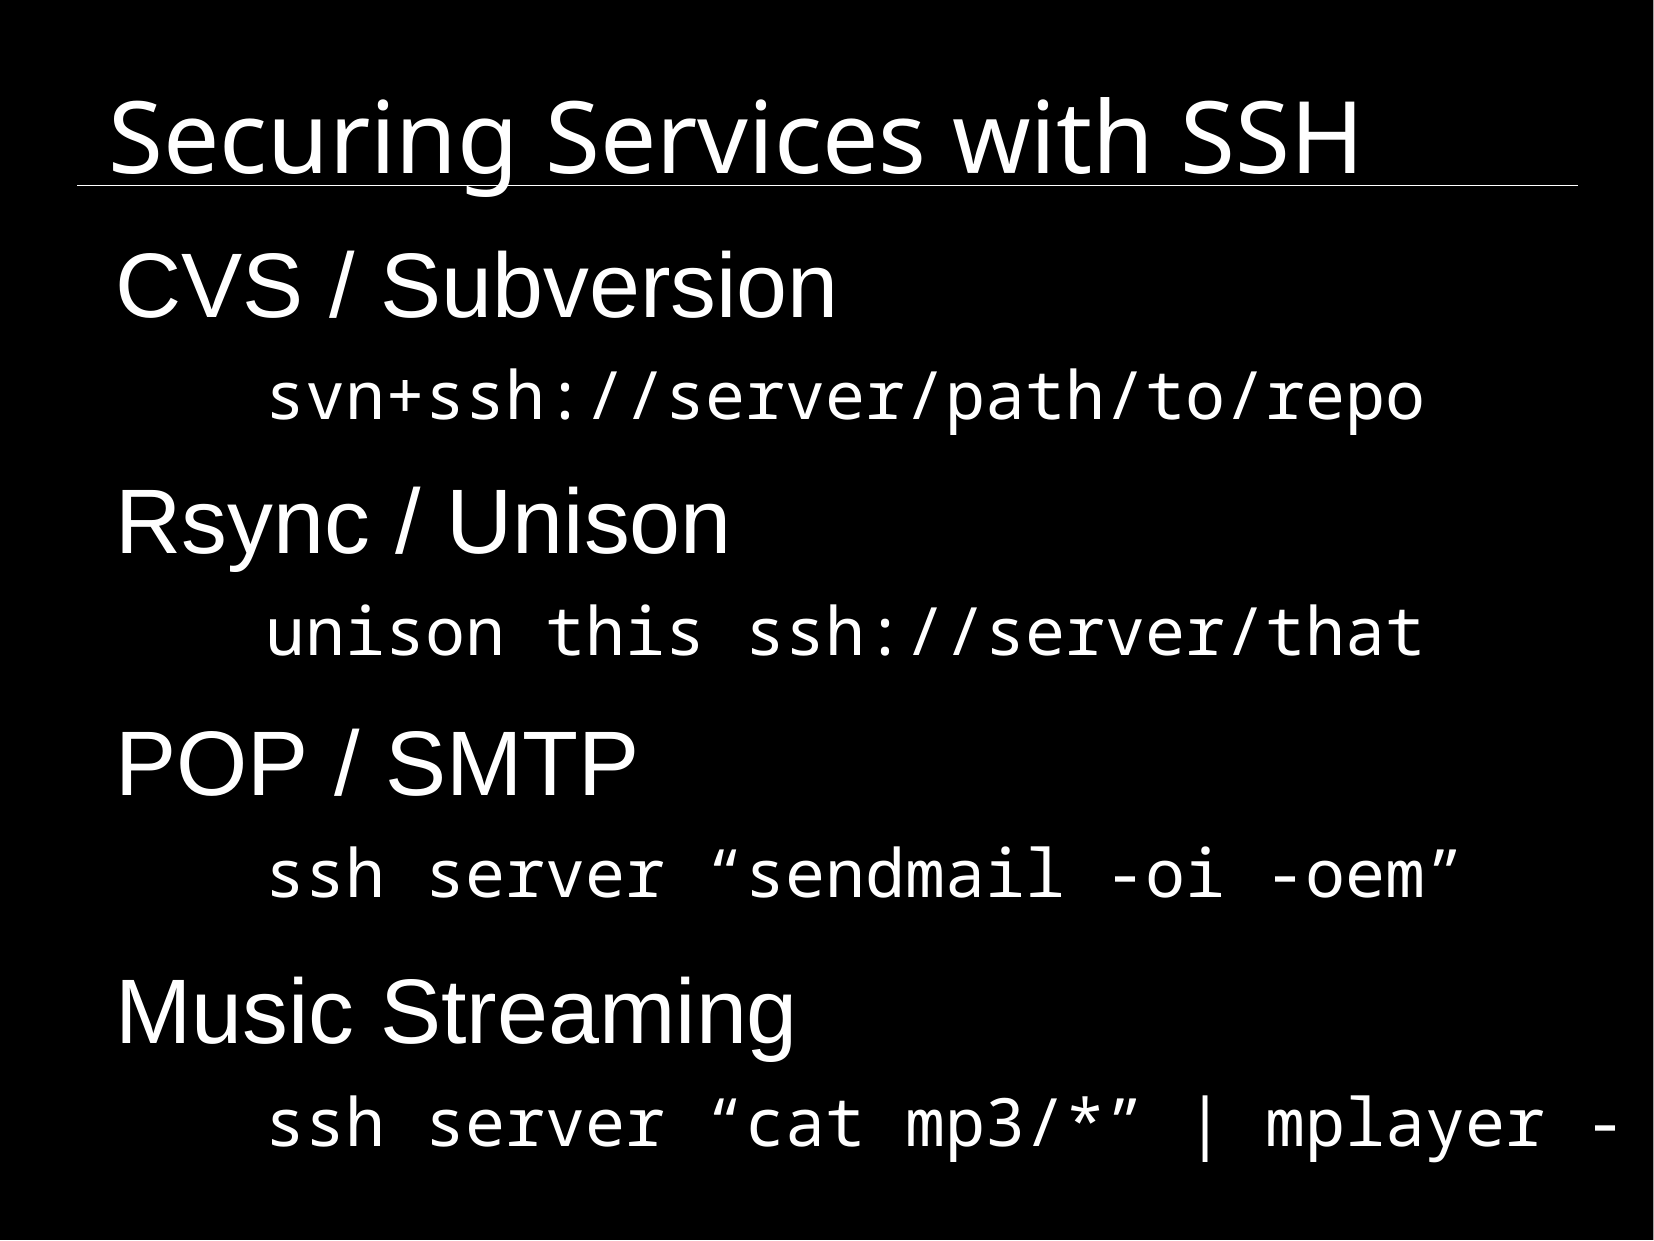

Securing Services with SSH
CVS / Subversion
		svn+ssh://server/path/to/repo
Rsync / Unison
		unison this ssh://server/that
POP / SMTP
		ssh server “sendmail -oi -oem”
Music Streaming
		ssh server “cat mp3/*” | mplayer -